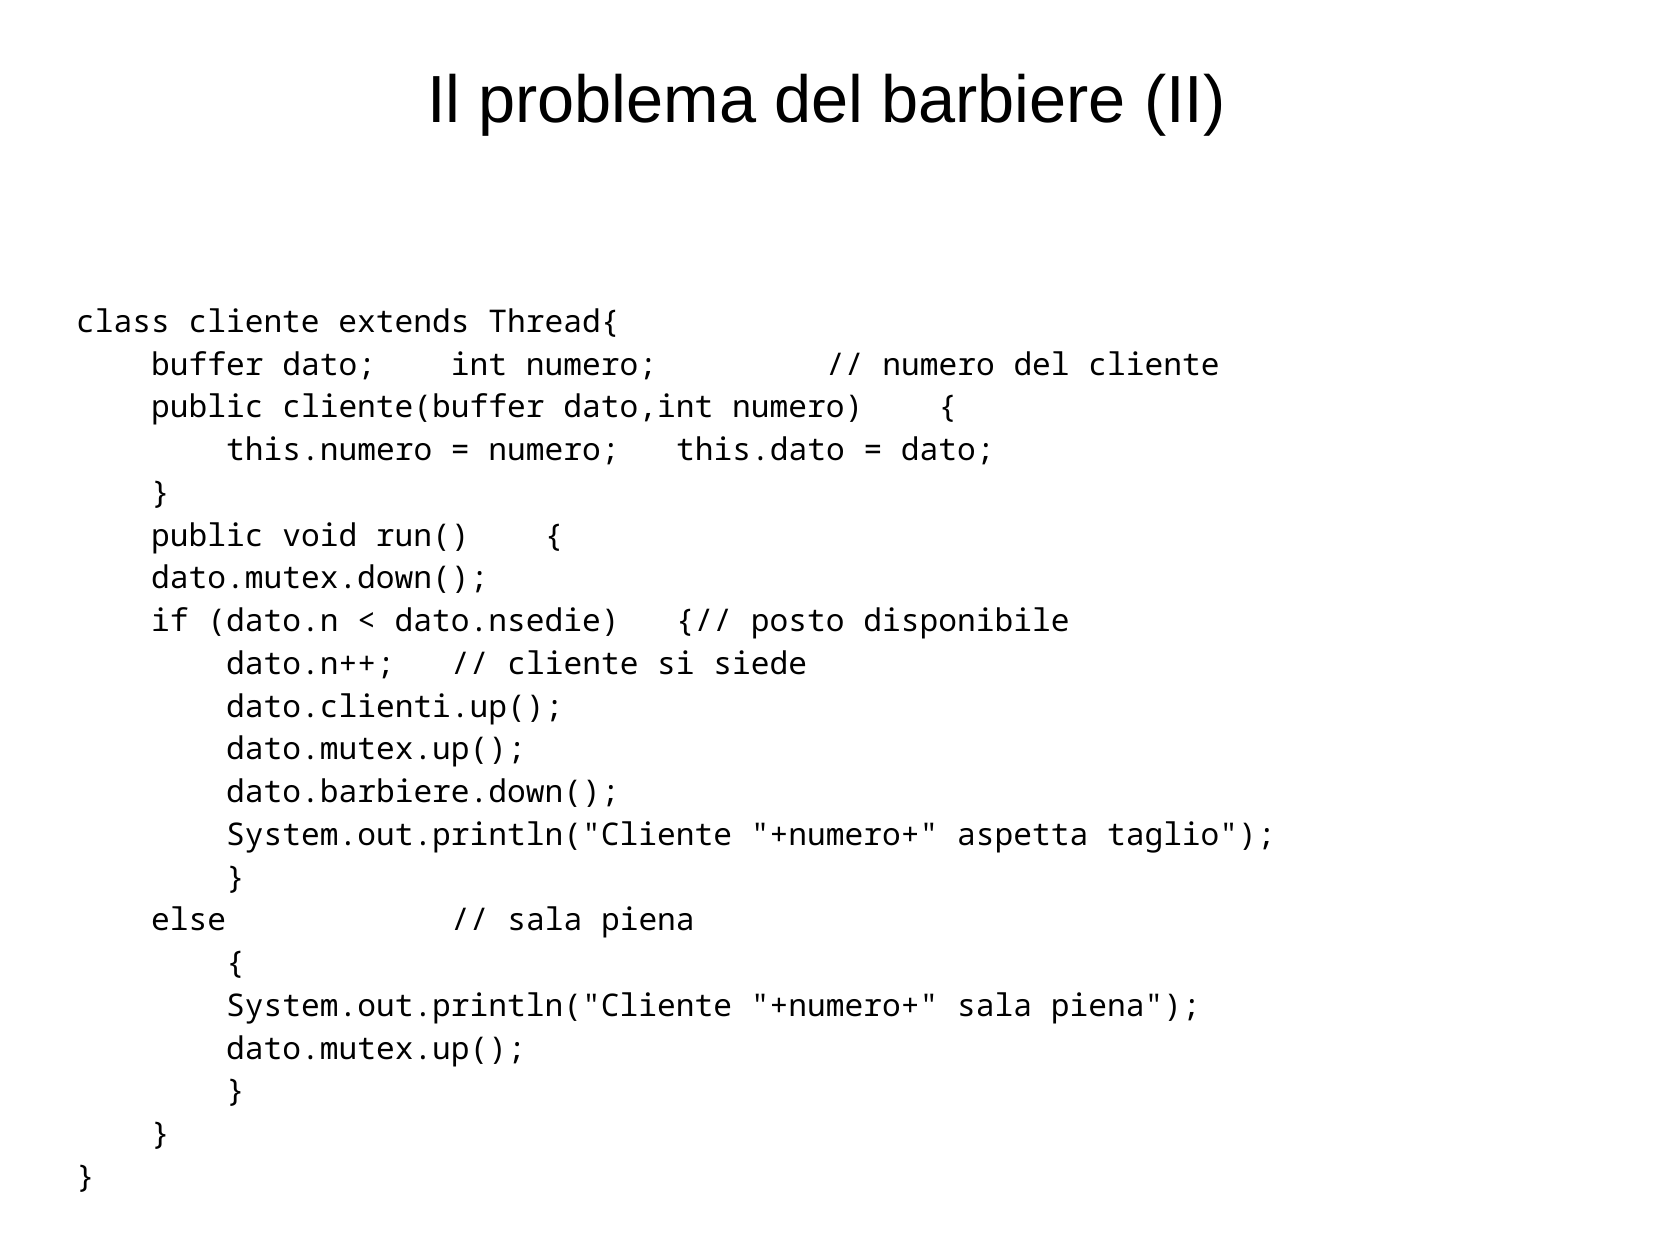

# Il problema del barbiere (II)
class cliente extends Thread{
 buffer dato; int numero;			// numero del cliente
 public cliente(buffer dato,int numero) {
		this.numero = numero;	this.dato = dato;
	}
 public void run() {
	dato.mutex.down();
	if (dato.n < dato.nsedie) {// posto disponibile
		dato.n++;	// cliente si siede
		dato.clienti.up();
		dato.mutex.up();
		dato.barbiere.down();
		System.out.println("Cliente "+numero+" aspetta taglio");
	 }
	else 			// sala piena
	 {
		System.out.println("Cliente "+numero+" sala piena");
		dato.mutex.up();
	 }
 }
}